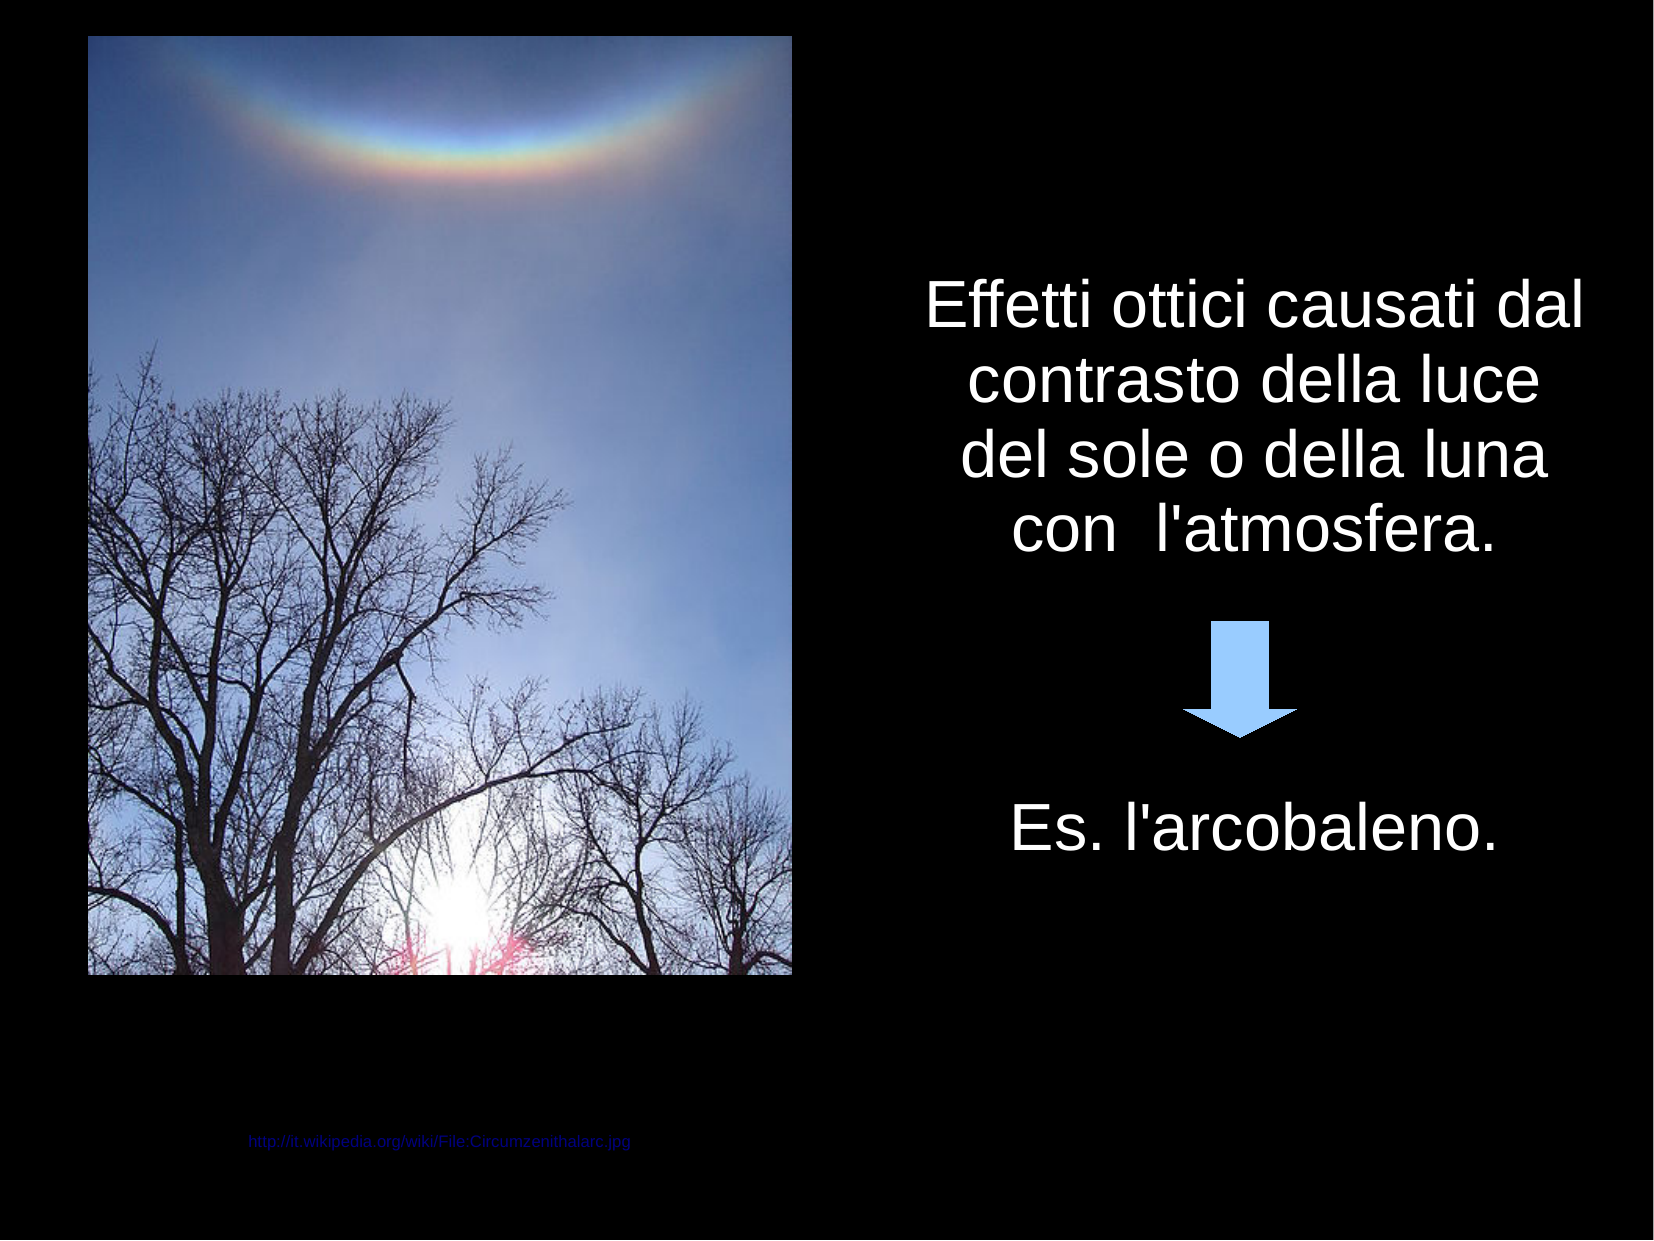

# Effetti ottici causati dal contrasto della luce del sole o della luna con l'atmosfera. Es. l'arcobaleno.
http://it.wikipedia.org/wiki/File:Circumzenithalarc.jpg